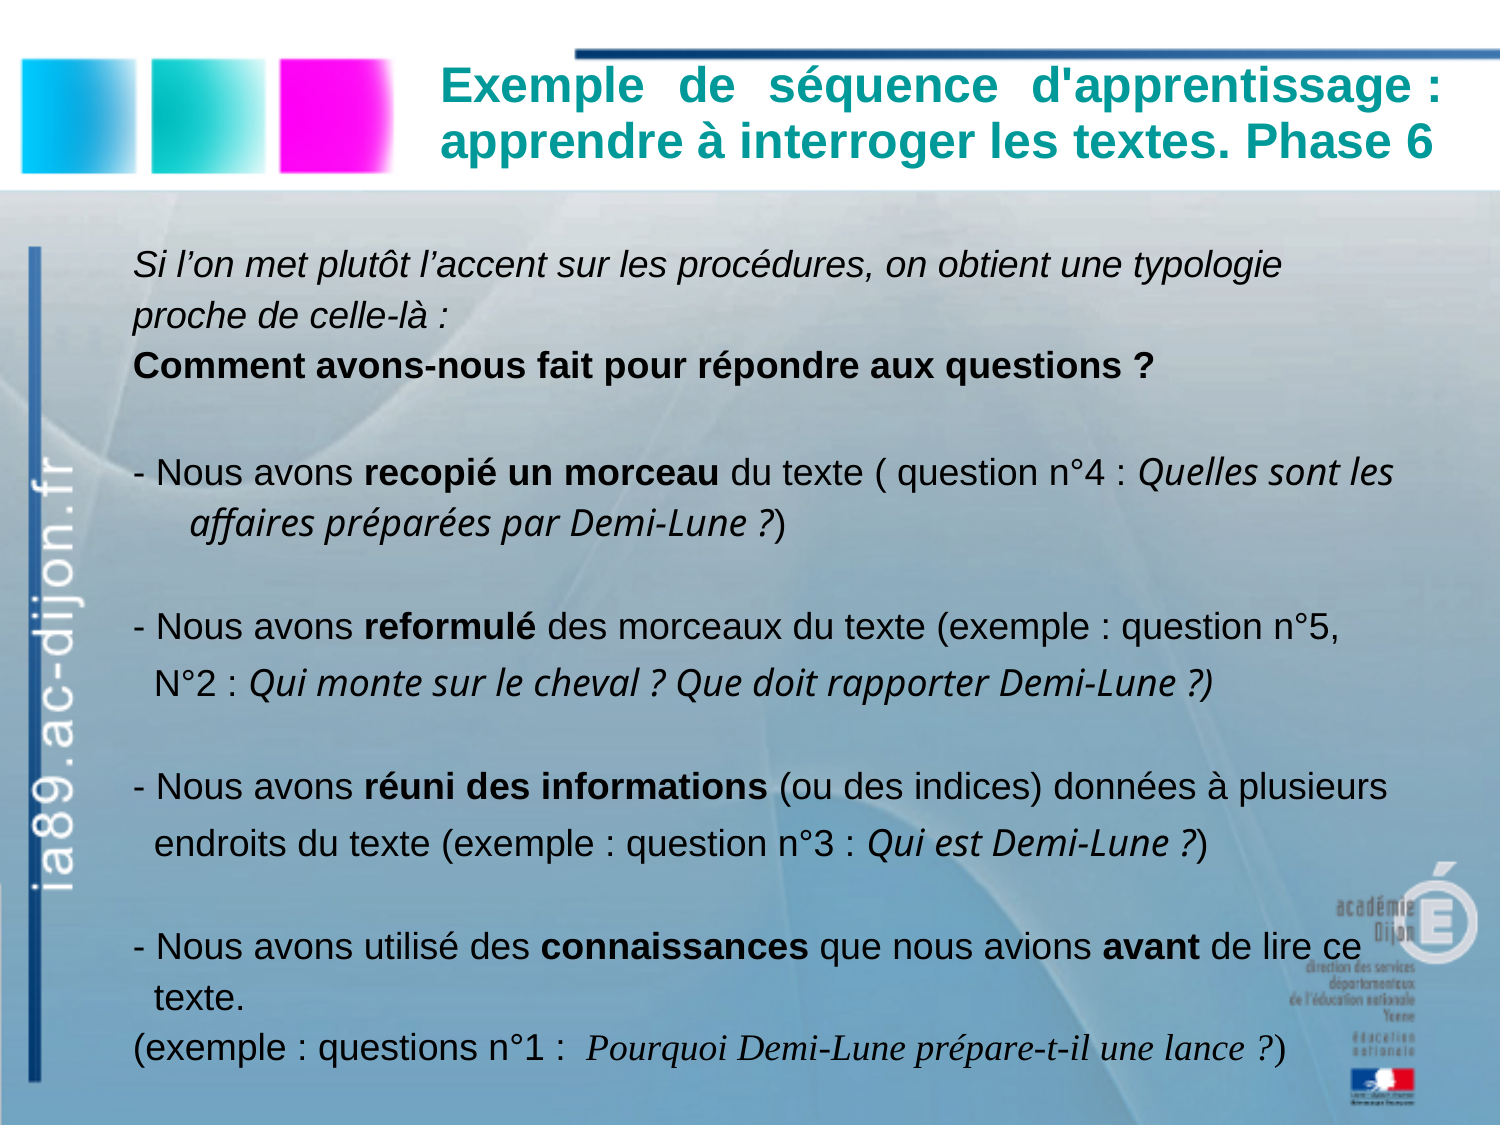

# Exemple de séquence d'apprentissage : apprendre à interroger les textes. Phase 6
Si l’on met plutôt l’accent sur les procédures, on obtient une typologie
proche de celle-là :
Comment avons-nous fait pour répondre aux questions ?
- Nous avons recopié un morceau du texte ( question n°4 : Quelles sont les affaires préparées par Demi-Lune ?)
- Nous avons reformulé des morceaux du texte (exemple : question n°5,
 N°2 : Qui monte sur le cheval ? Que doit rapporter Demi-Lune ?)
- Nous avons réuni des informations (ou des indices) données à plusieurs
 endroits du texte (exemple : question n°3 : Qui est Demi-Lune ?)
- Nous avons utilisé des connaissances que nous avions avant de lire ce
 texte.
(exemple : questions n°1 : Pourquoi Demi-Lune prépare-t-il une lance ?)